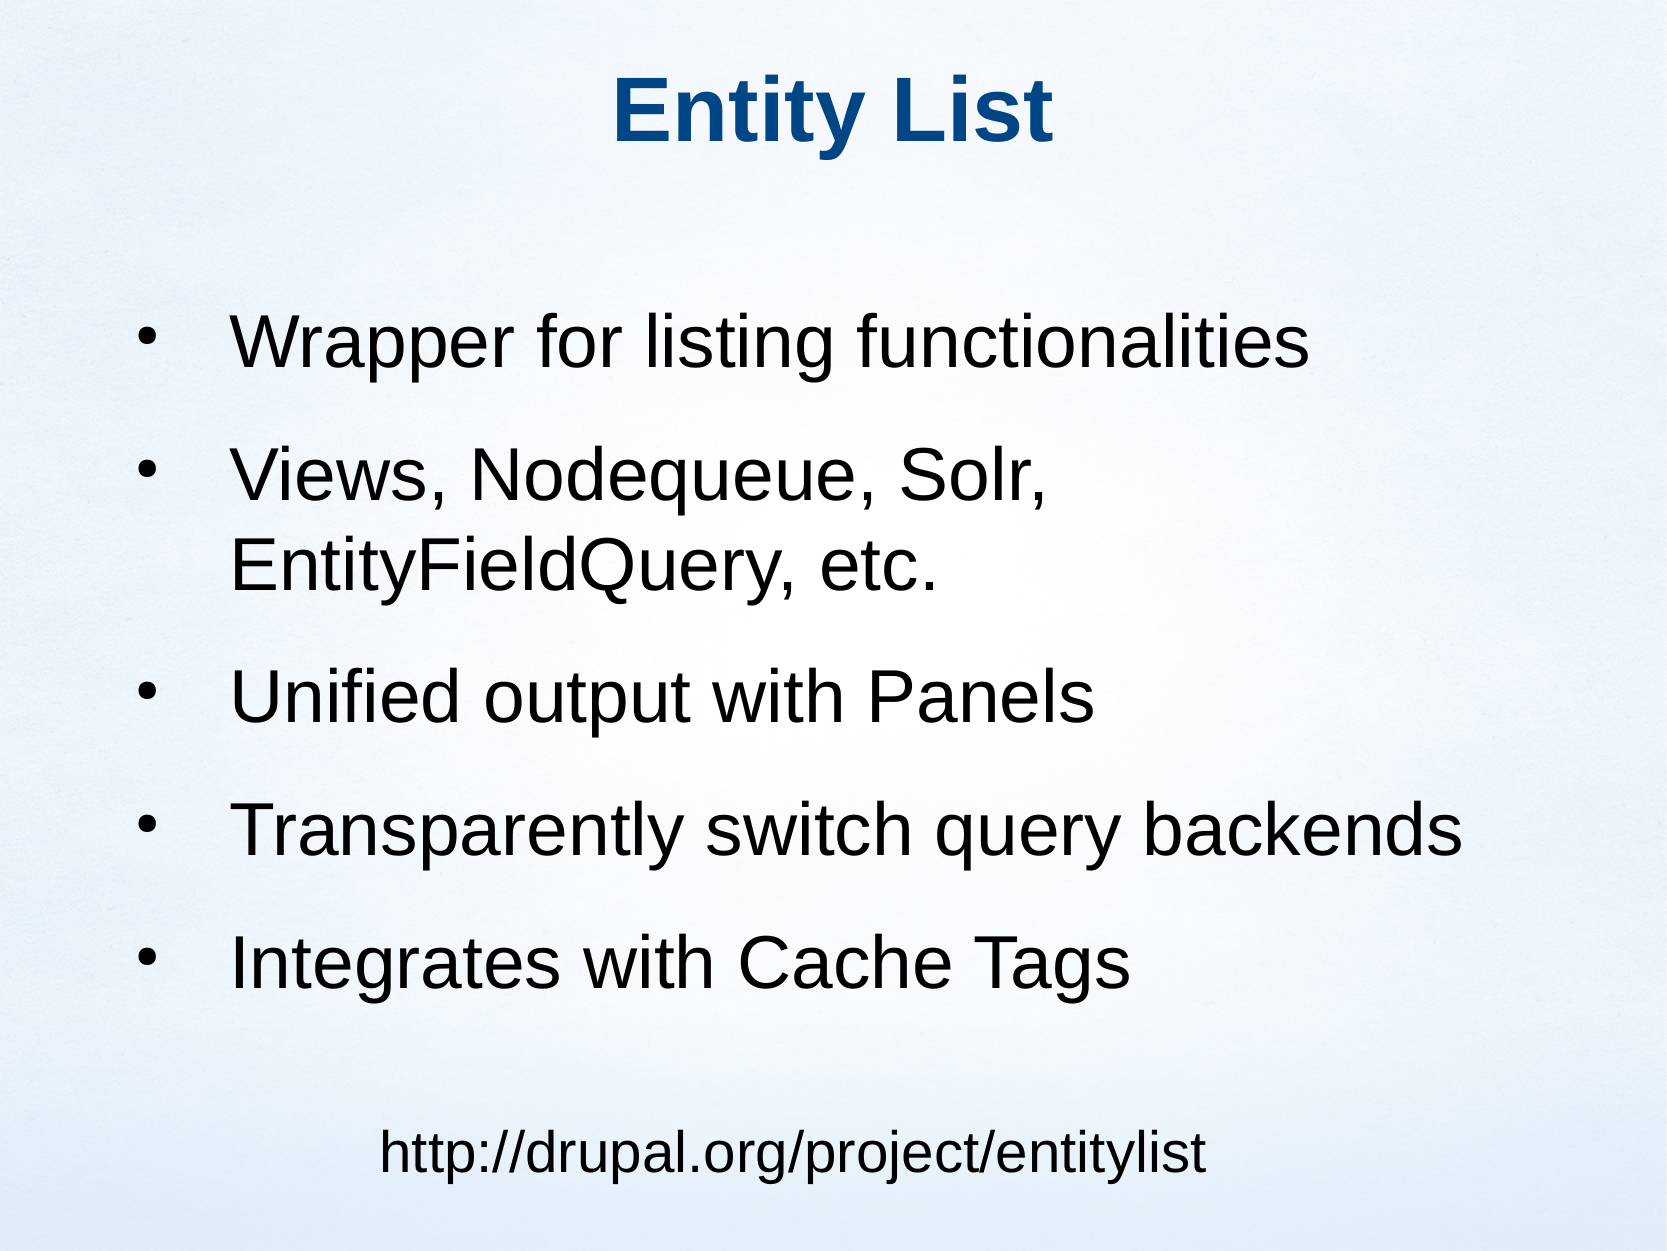

# Entity List
Wrapper for listing functionalities
Views, Nodequeue, Solr, EntityFieldQuery, etc.
Unified output with Panels
Transparently switch query backends
Integrates with Cache Tags
http://drupal.org/project/entitylist